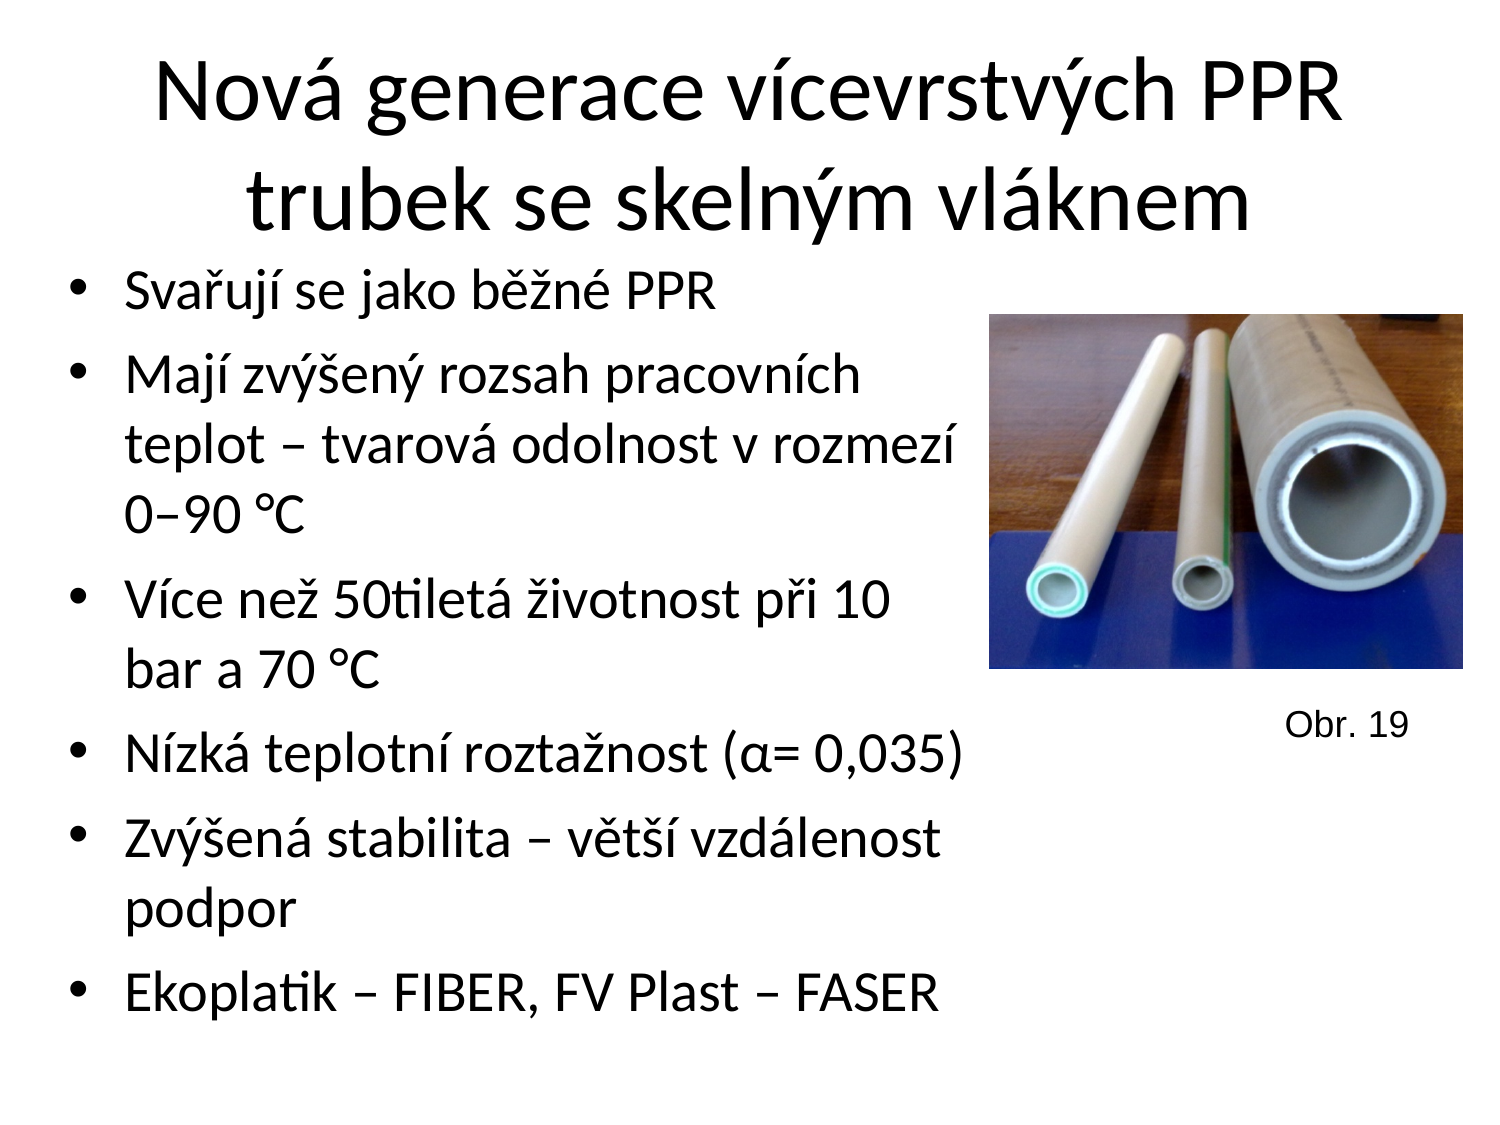

# Nová generace vícevrstvých PPR trubek se skelným vláknem
Svařují se jako běžné PPR
Mají zvýšený rozsah pracovních teplot – tvarová odolnost v rozmezí 0–90 °C
Více než 50tiletá životnost při 10
bar a 70 °C
Nízká teplotní roztažnost (α= 0,035)
Zvýšená stabilita – větší vzdálenost podpor
Ekoplatik – FIBER, FV Plast – FASER
Obr. 19